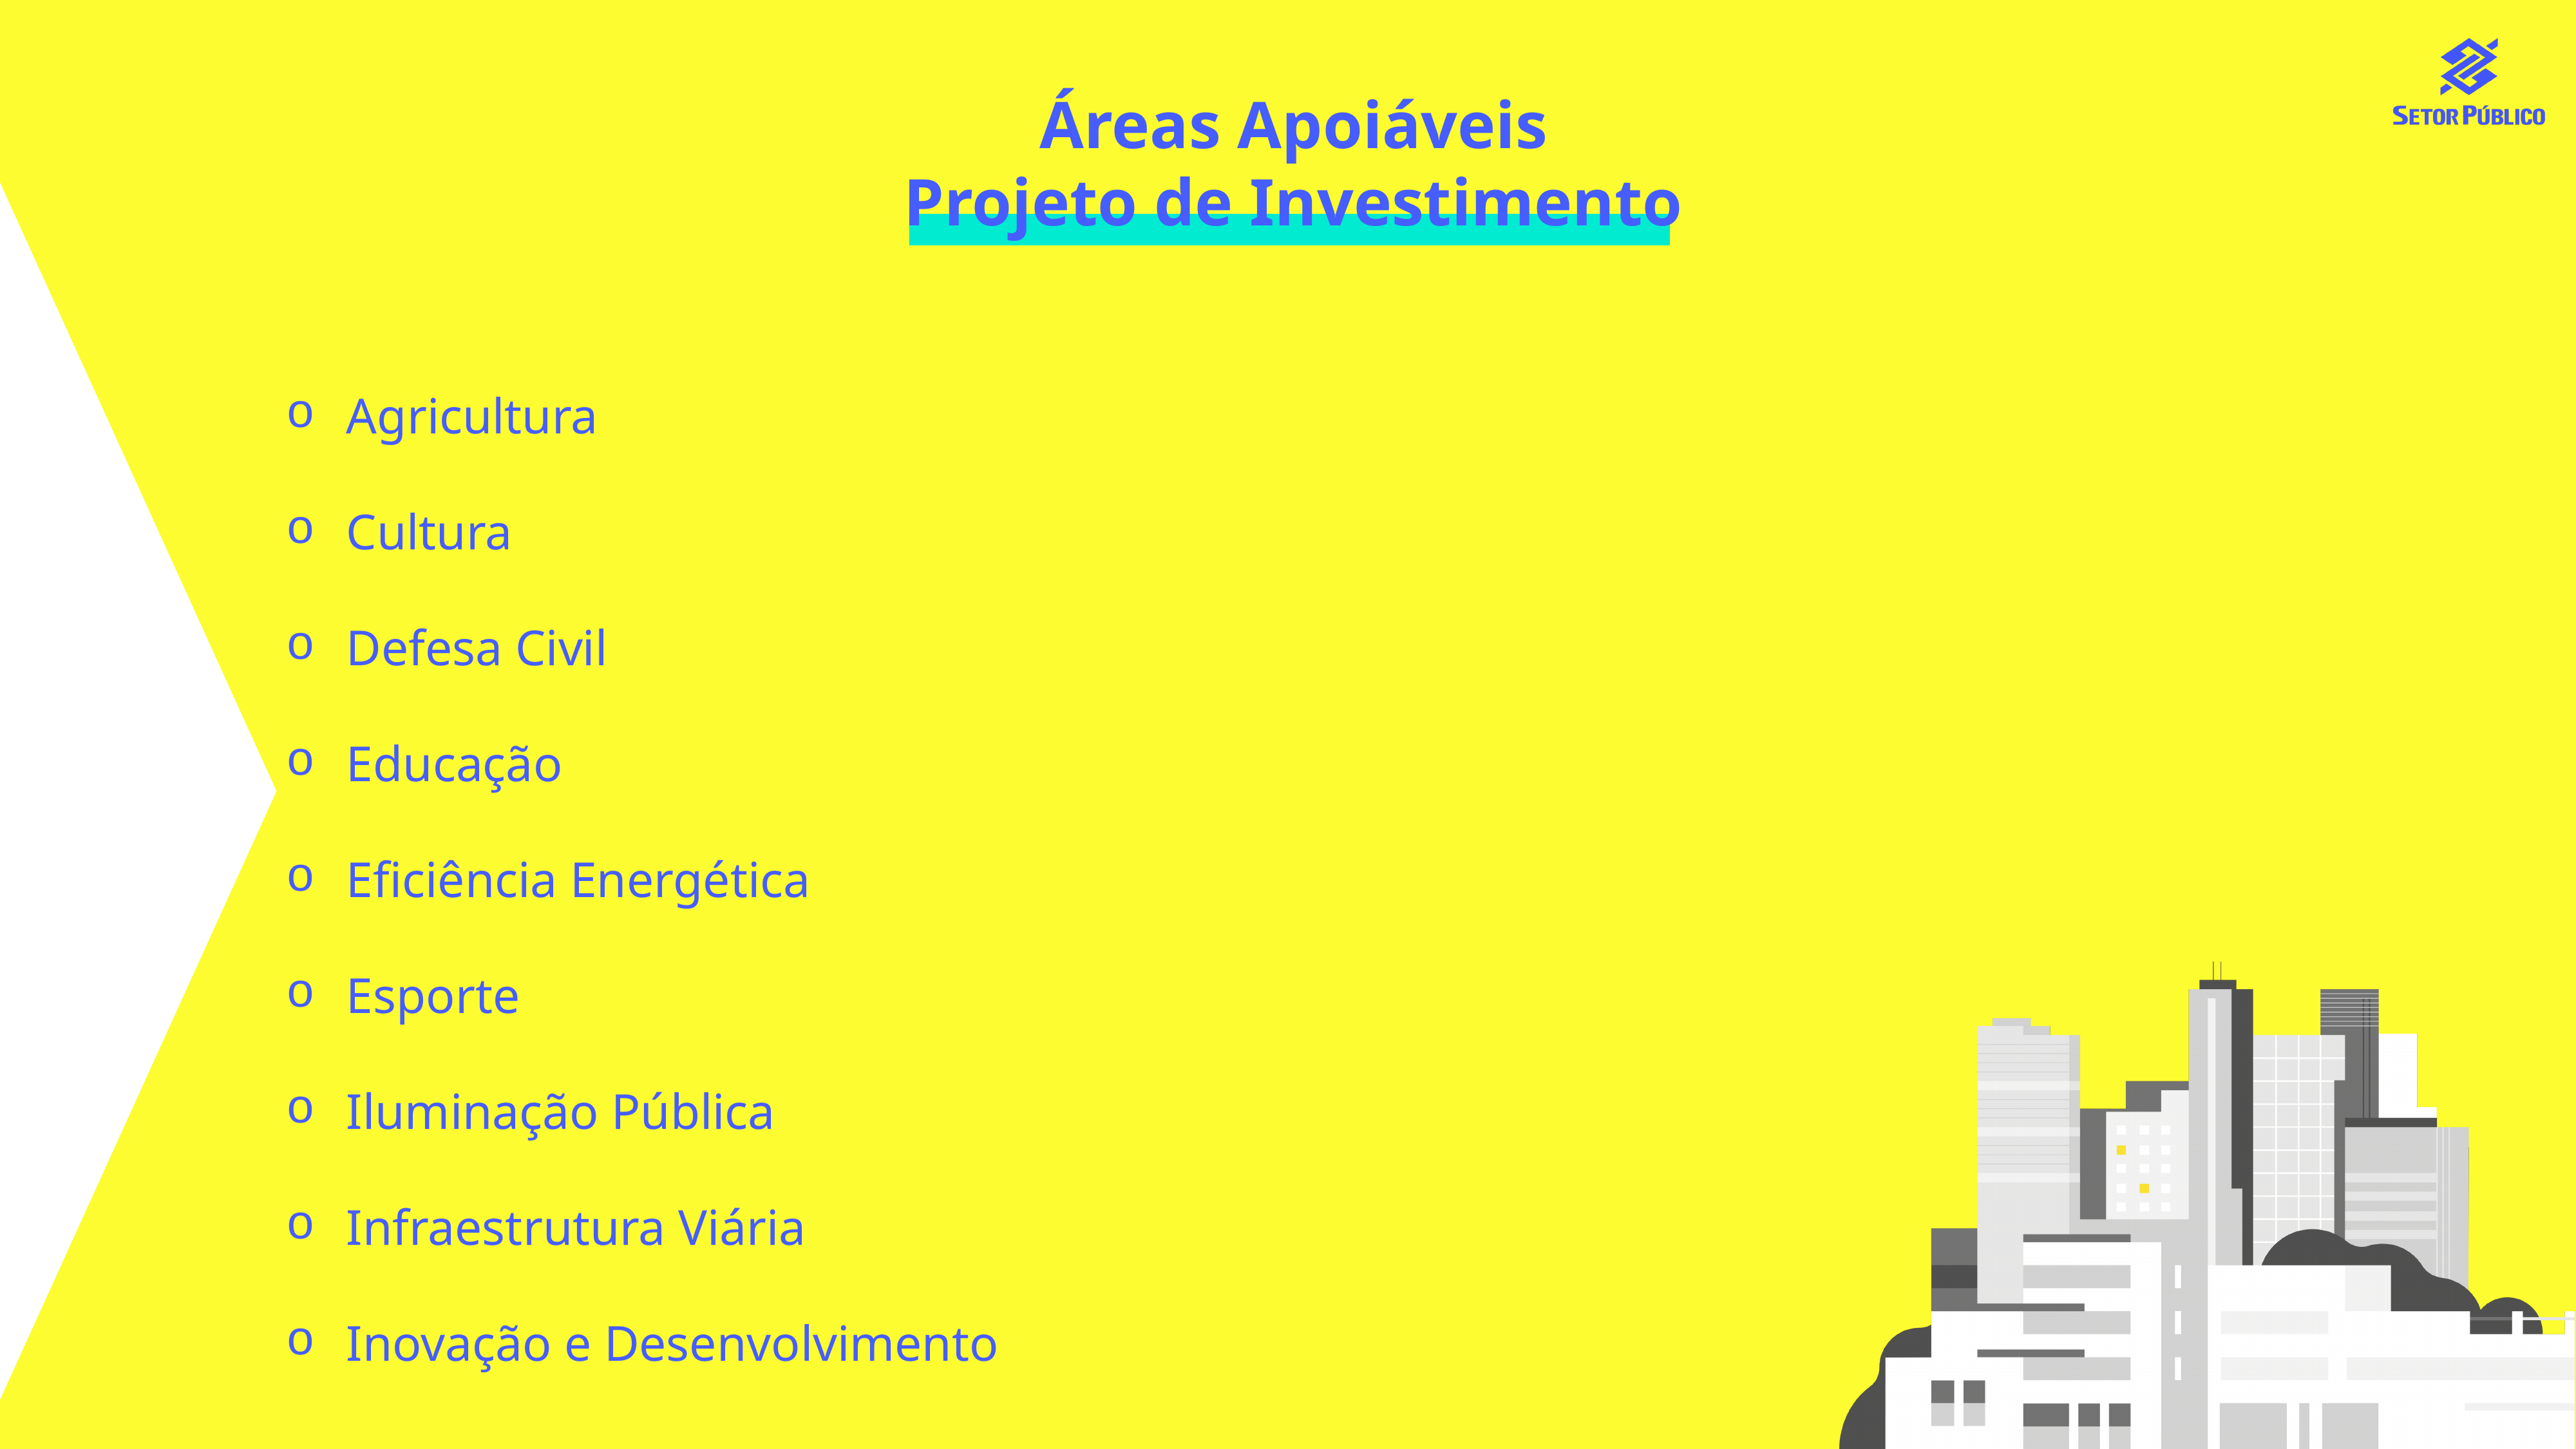

Áreas Apoiáveis
Projeto de Investimento
Agricultura
Cultura
Defesa Civil
Educação
Eficiência Energética
Esporte
Iluminação Pública
Infraestrutura Viária
Inovação e Desenvolvimento
Modernização da Gestão
Lazer
Limpeza Pública
Meio Ambiente
Mobilidade Urbana
Saúde
Segurança Pública
Vigilância Sanitária